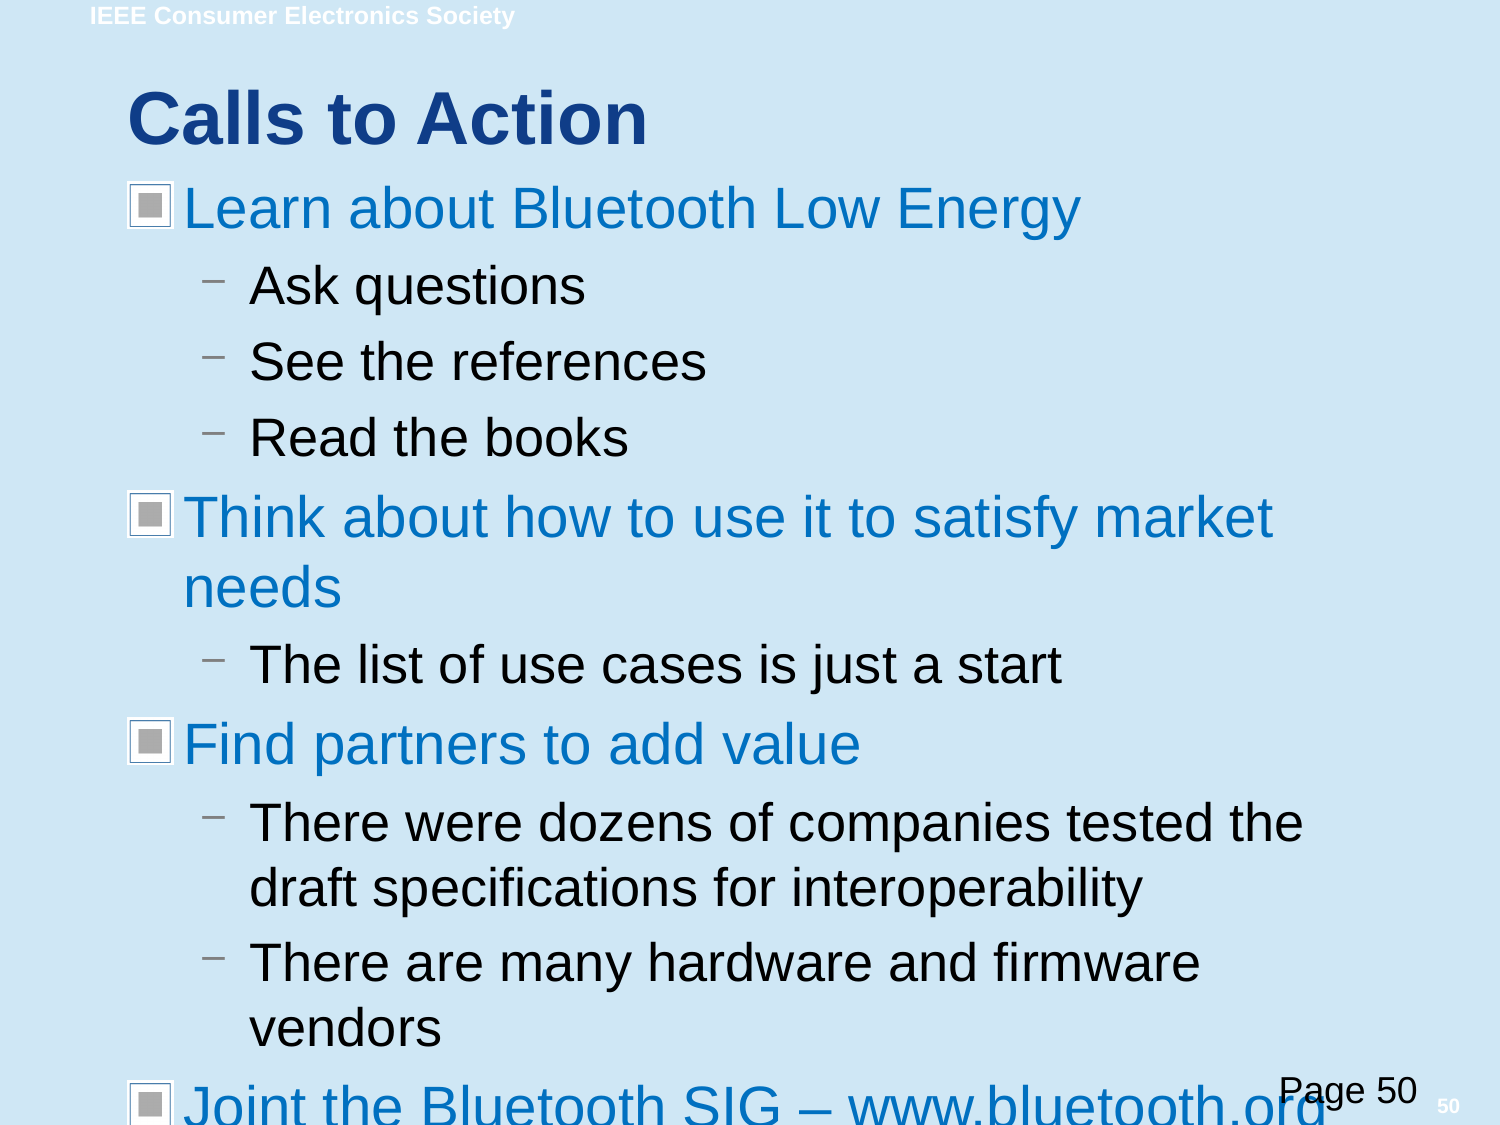

# Calls to Action
Learn about Bluetooth Low Energy
Ask questions
See the references
Read the books
Think about how to use it to satisfy market needs
The list of use cases is just a start
Find partners to add value
There were dozens of companies tested the draft specifications for interoperability
There are many hardware and firmware vendors
Joint the Bluetooth SIG – www.bluetooth.org
It cost nothing but IP rights to join as an Adopter – you can read technical announcements, read FRD and you get prototype specifications
It cost money to join as an Associate, but then you can participate in the technical work – we are subject to non-disclosure rules!
Page